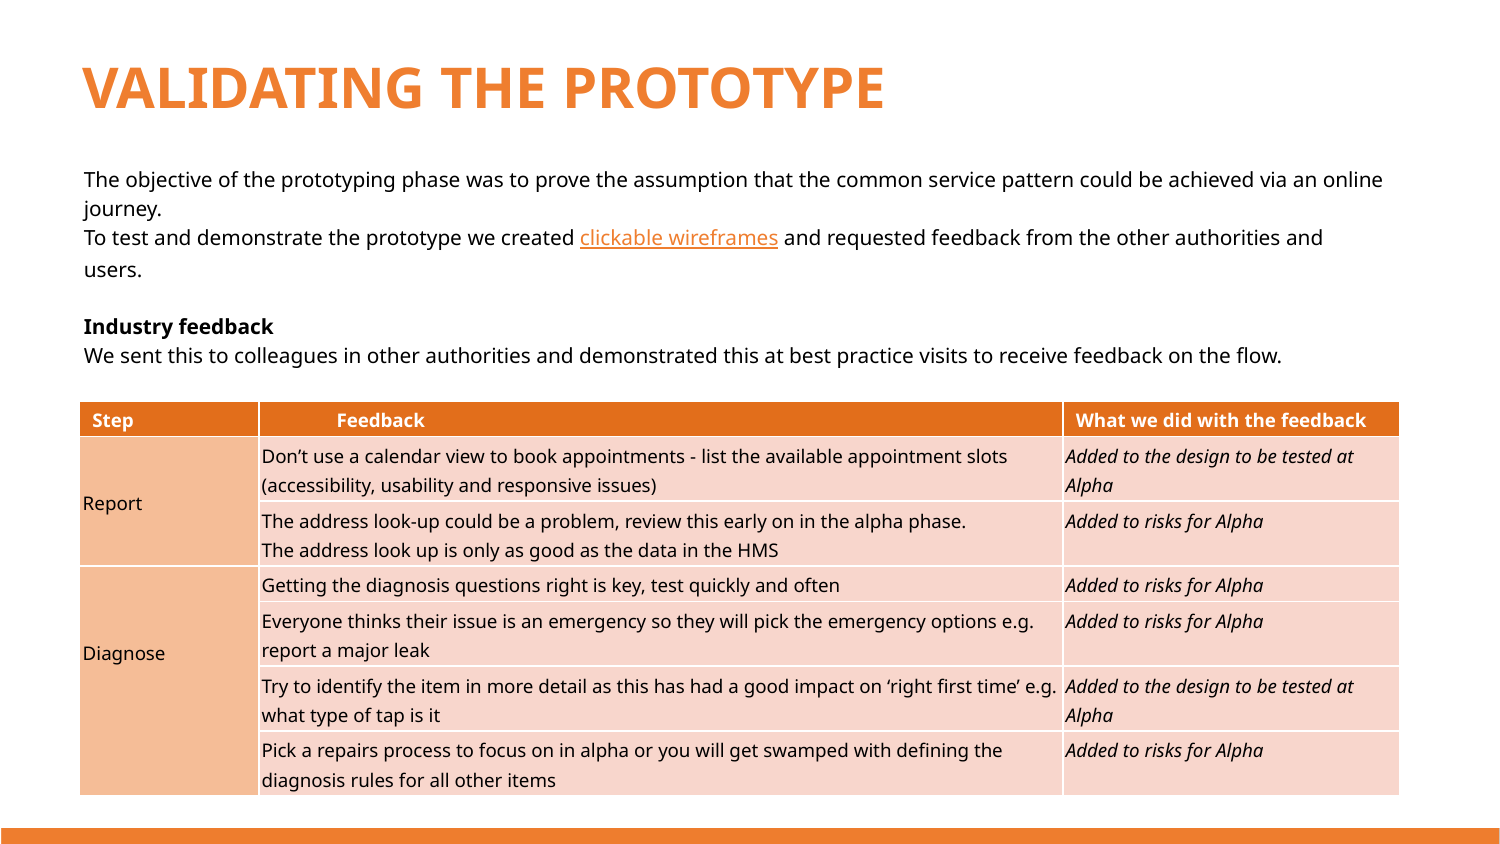

VALIDATING THE PROTOTYPE
The objective of the prototyping phase was to prove the assumption that the common service pattern could be achieved via an online journey.
To test and demonstrate the prototype we created clickable wireframes and requested feedback from the other authorities and users.
Industry feedback
We sent this to colleagues in other authorities and demonstrated this at best practice visits to receive feedback on the flow.
| Step | Feedback | What we did with the feedback |
| --- | --- | --- |
| Report | Don’t use a calendar view to book appointments - list the available appointment slots (accessibility, usability and responsive issues) | Added to the design to be tested at Alpha |
| | The address look-up could be a problem, review this early on in the alpha phase. The address look up is only as good as the data in the HMS | Added to risks for Alpha |
| Diagnose | Getting the diagnosis questions right is key, test quickly and often | Added to risks for Alpha |
| | Everyone thinks their issue is an emergency so they will pick the emergency options e.g. report a major leak | Added to risks for Alpha |
| | Try to identify the item in more detail as this has had a good impact on ‘right first time’ e.g. what type of tap is it | Added to the design to be tested at Alpha |
| | Pick a repairs process to focus on in alpha or you will get swamped with defining the diagnosis rules for all other items | Added to risks for Alpha |